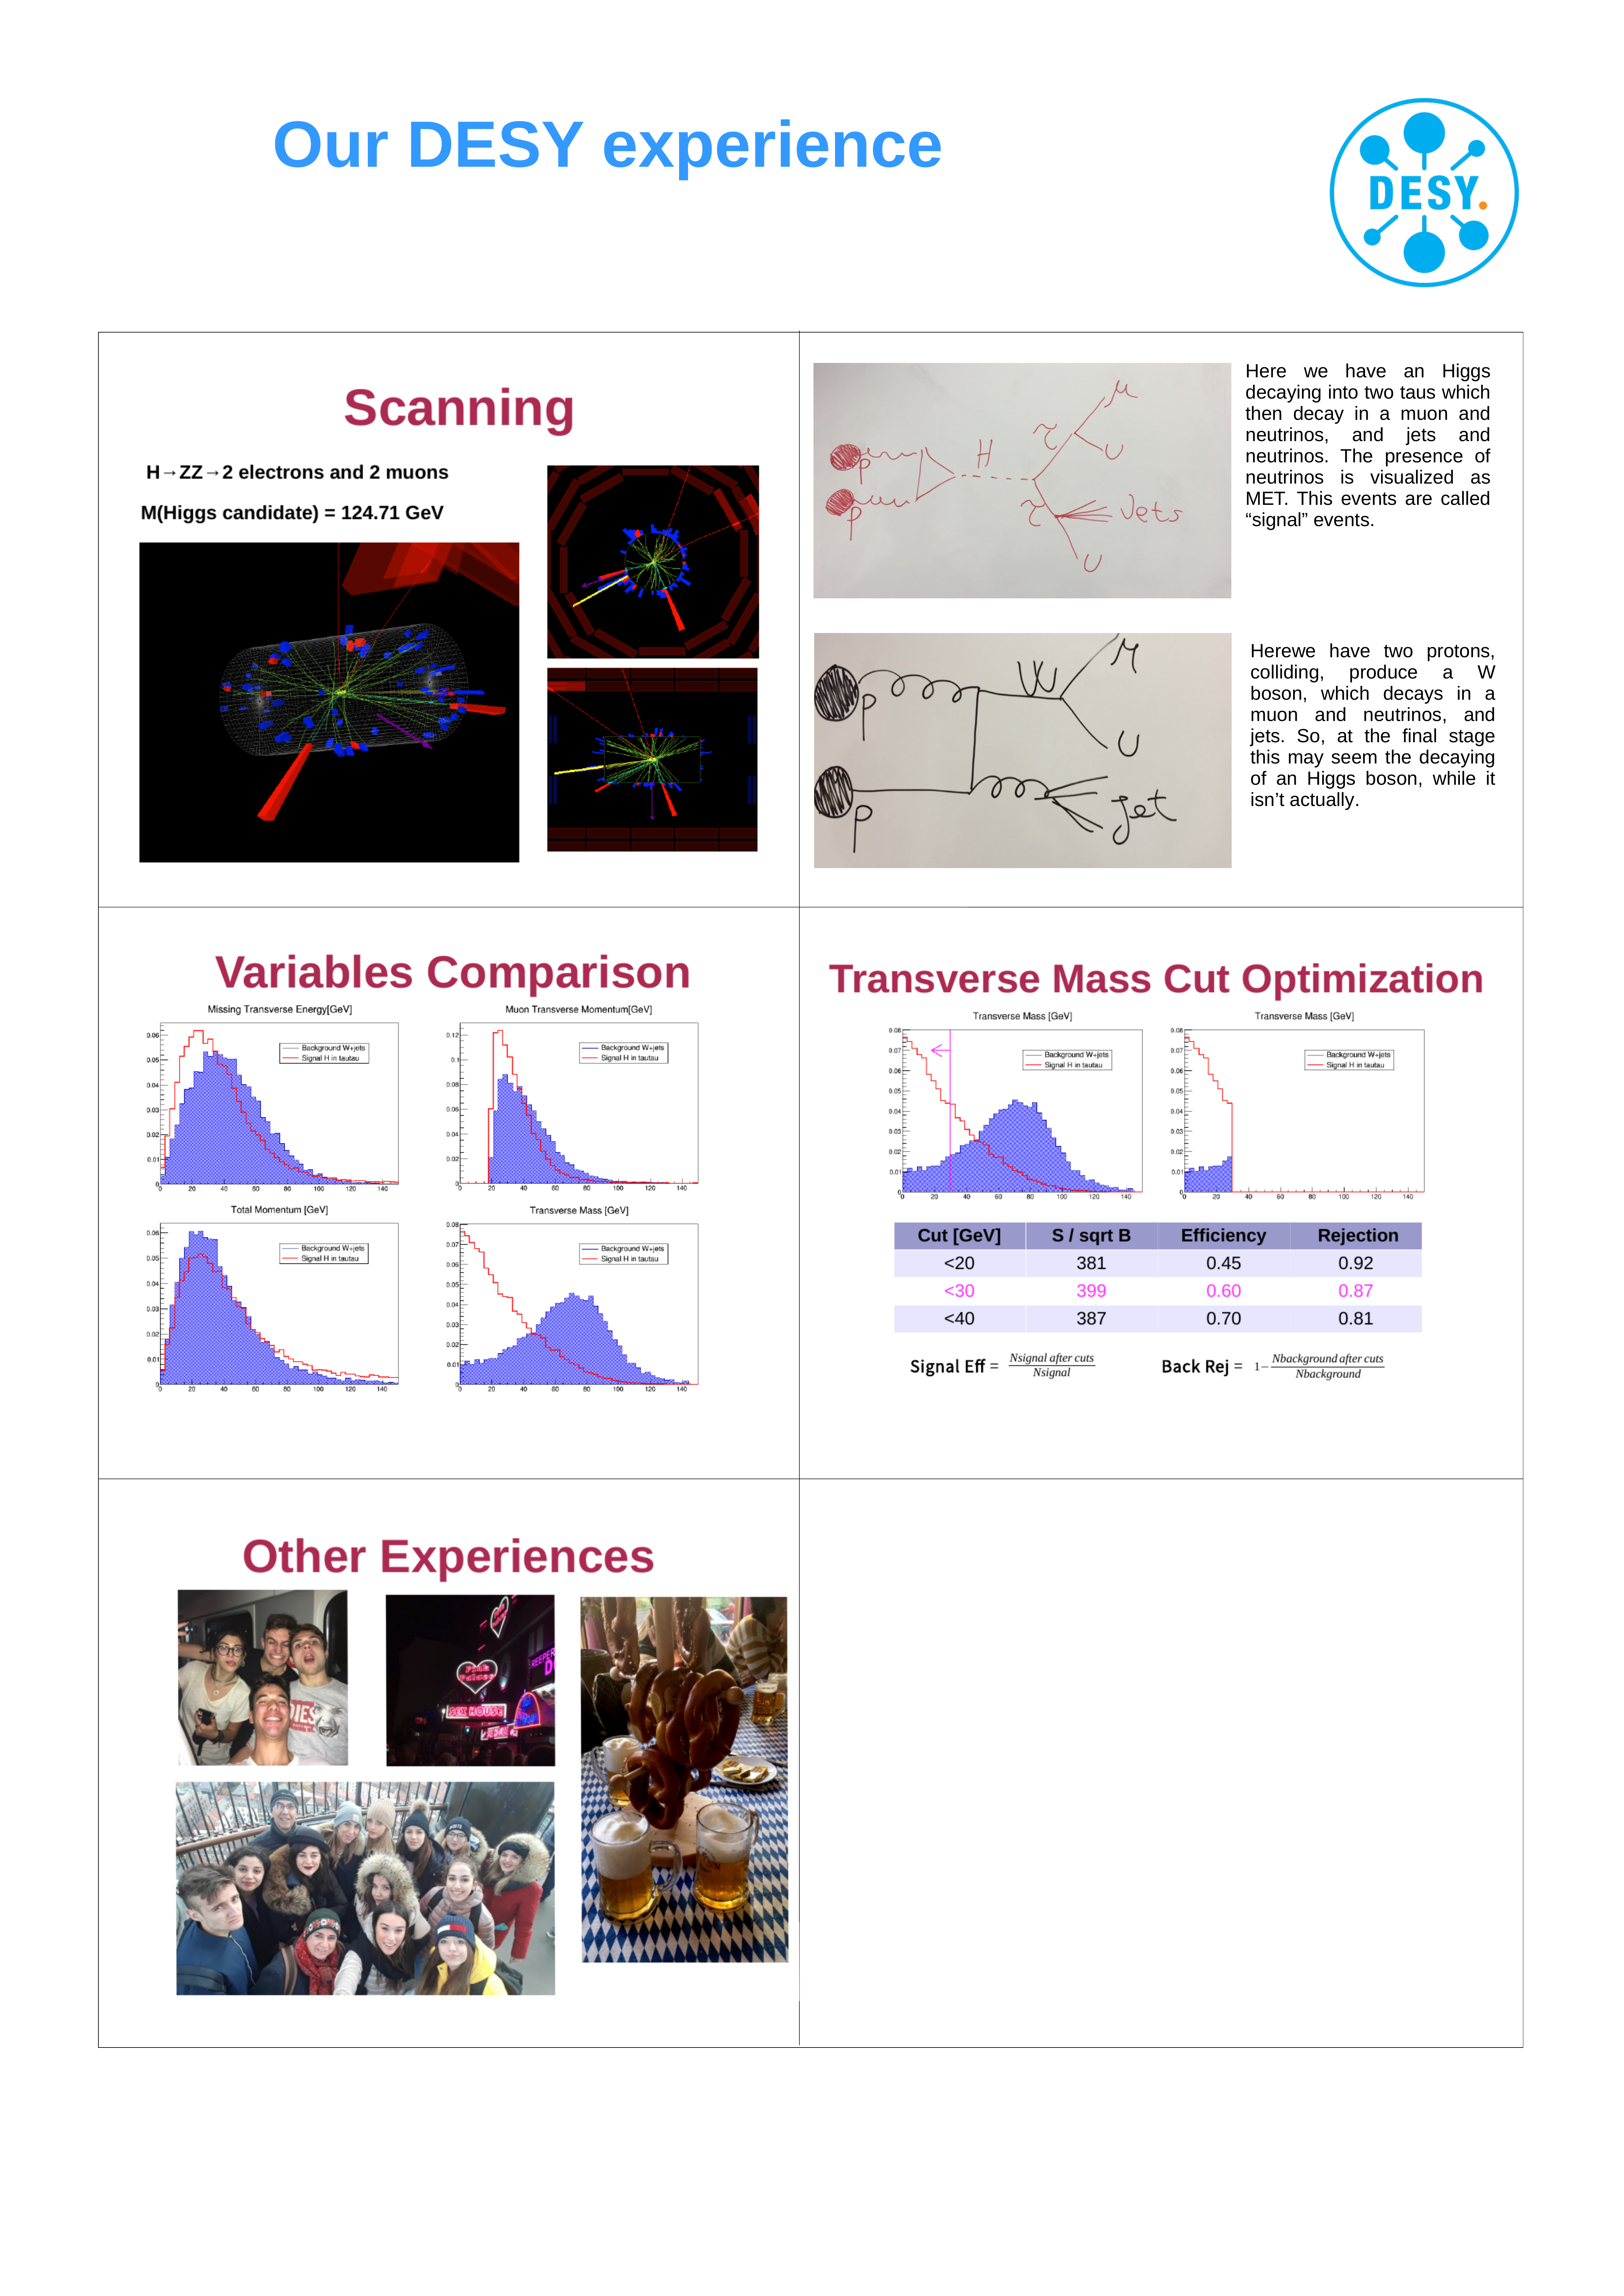

#
 Our DESY experience
Here we have an Higgs decaying into two taus which then decay in a muon and neutrinos, and jets and neutrinos. The presence of neutrinos is visualized as MET. This events are called “signal” events.
Herewe have two protons, colliding, produce a W boson, which decays in a muon and neutrinos, and jets. So, at the final stage this may seem the decaying of an Higgs boson, while it isn’t actually.